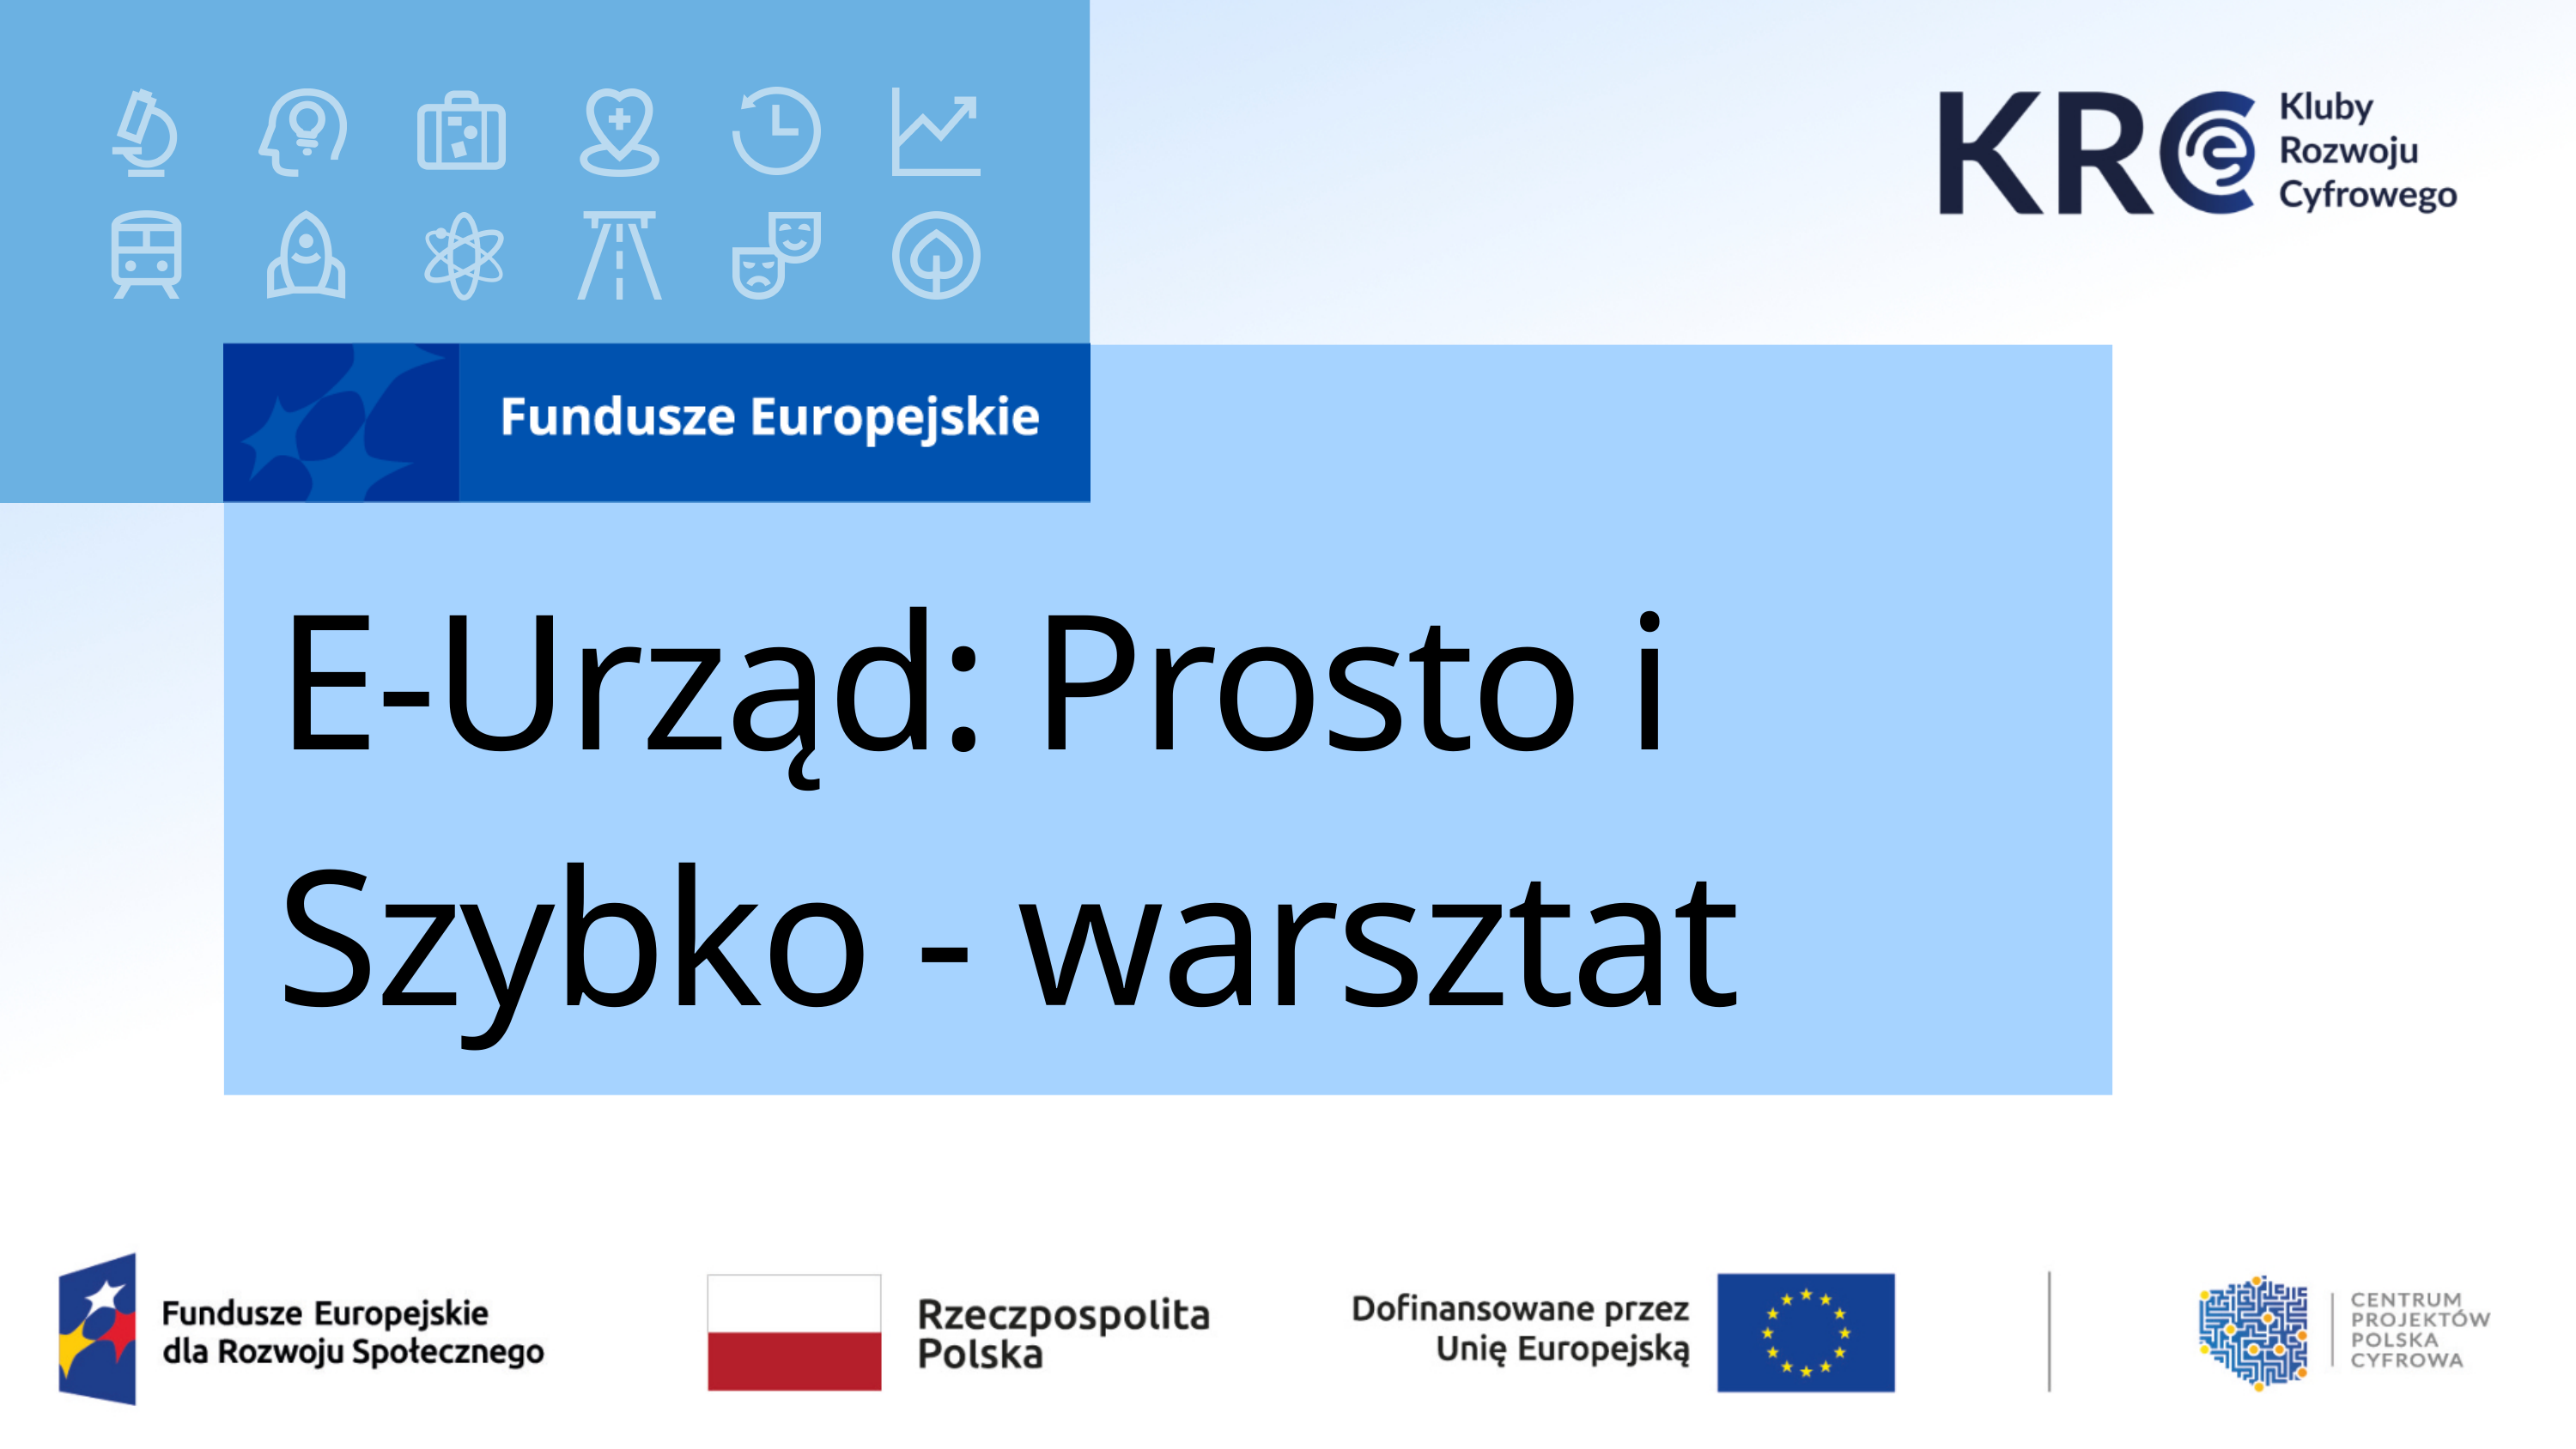

# E-Urząd: Prosto i Szybko - warsztat